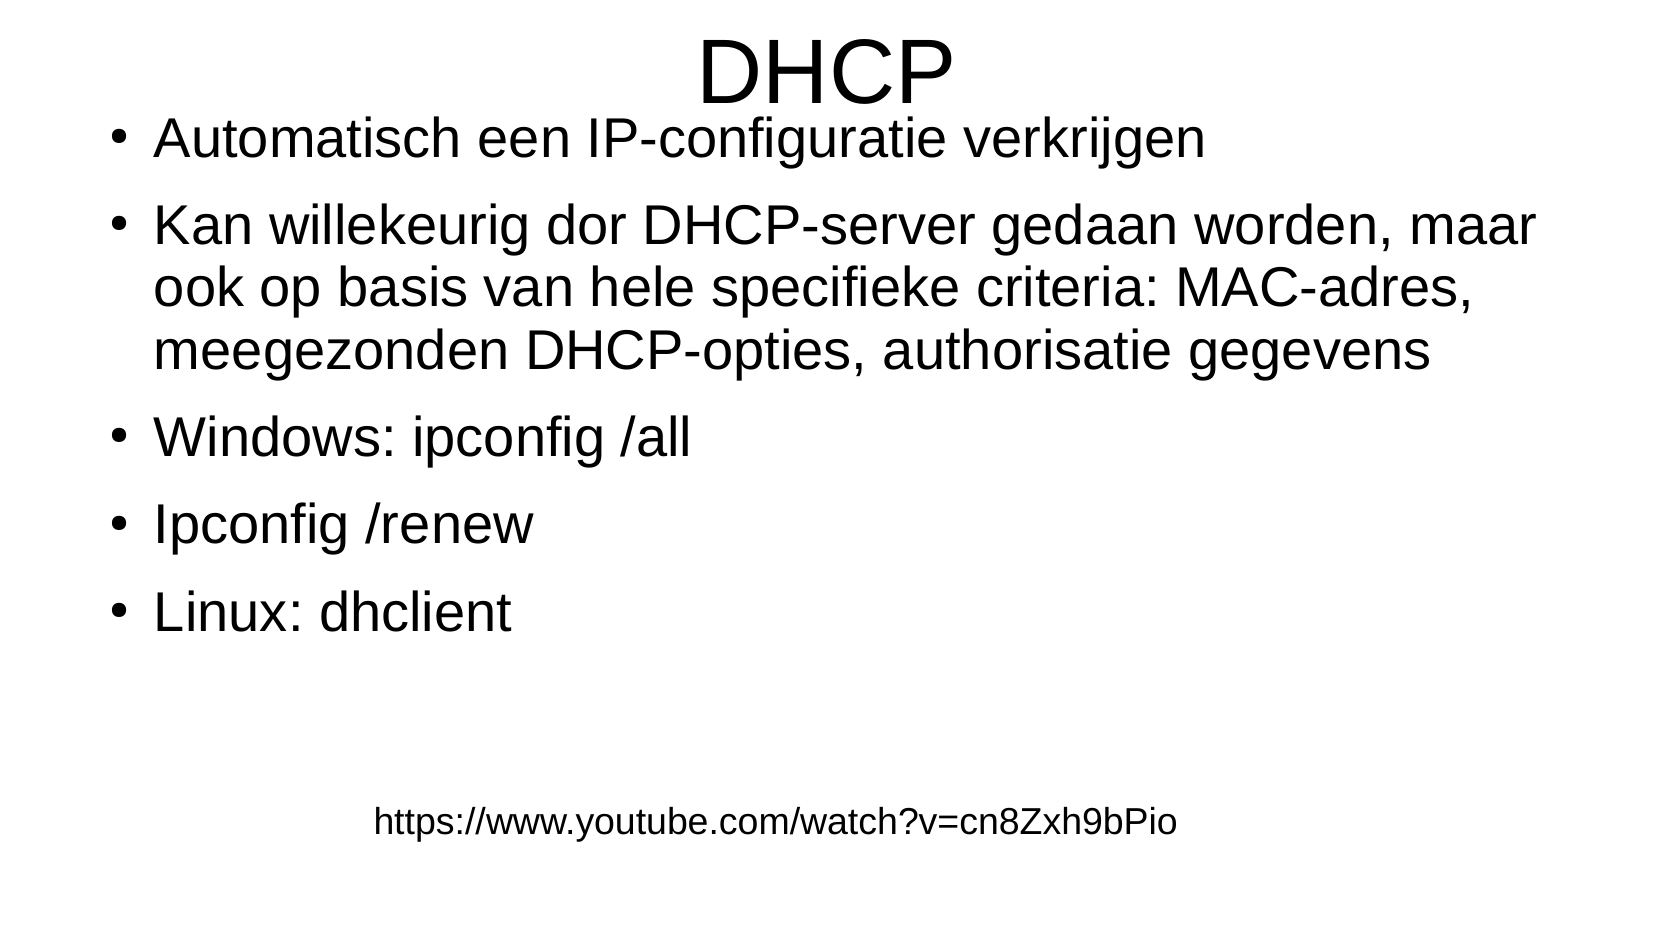

# DHCP
Automatisch een IP-configuratie verkrijgen
Kan willekeurig dor DHCP-server gedaan worden, maar ook op basis van hele specifieke criteria: MAC-adres, meegezonden DHCP-opties, authorisatie gegevens
Windows: ipconfig /all
Ipconfig /renew
Linux: dhclient
https://www.youtube.com/watch?v=cn8Zxh9bPio